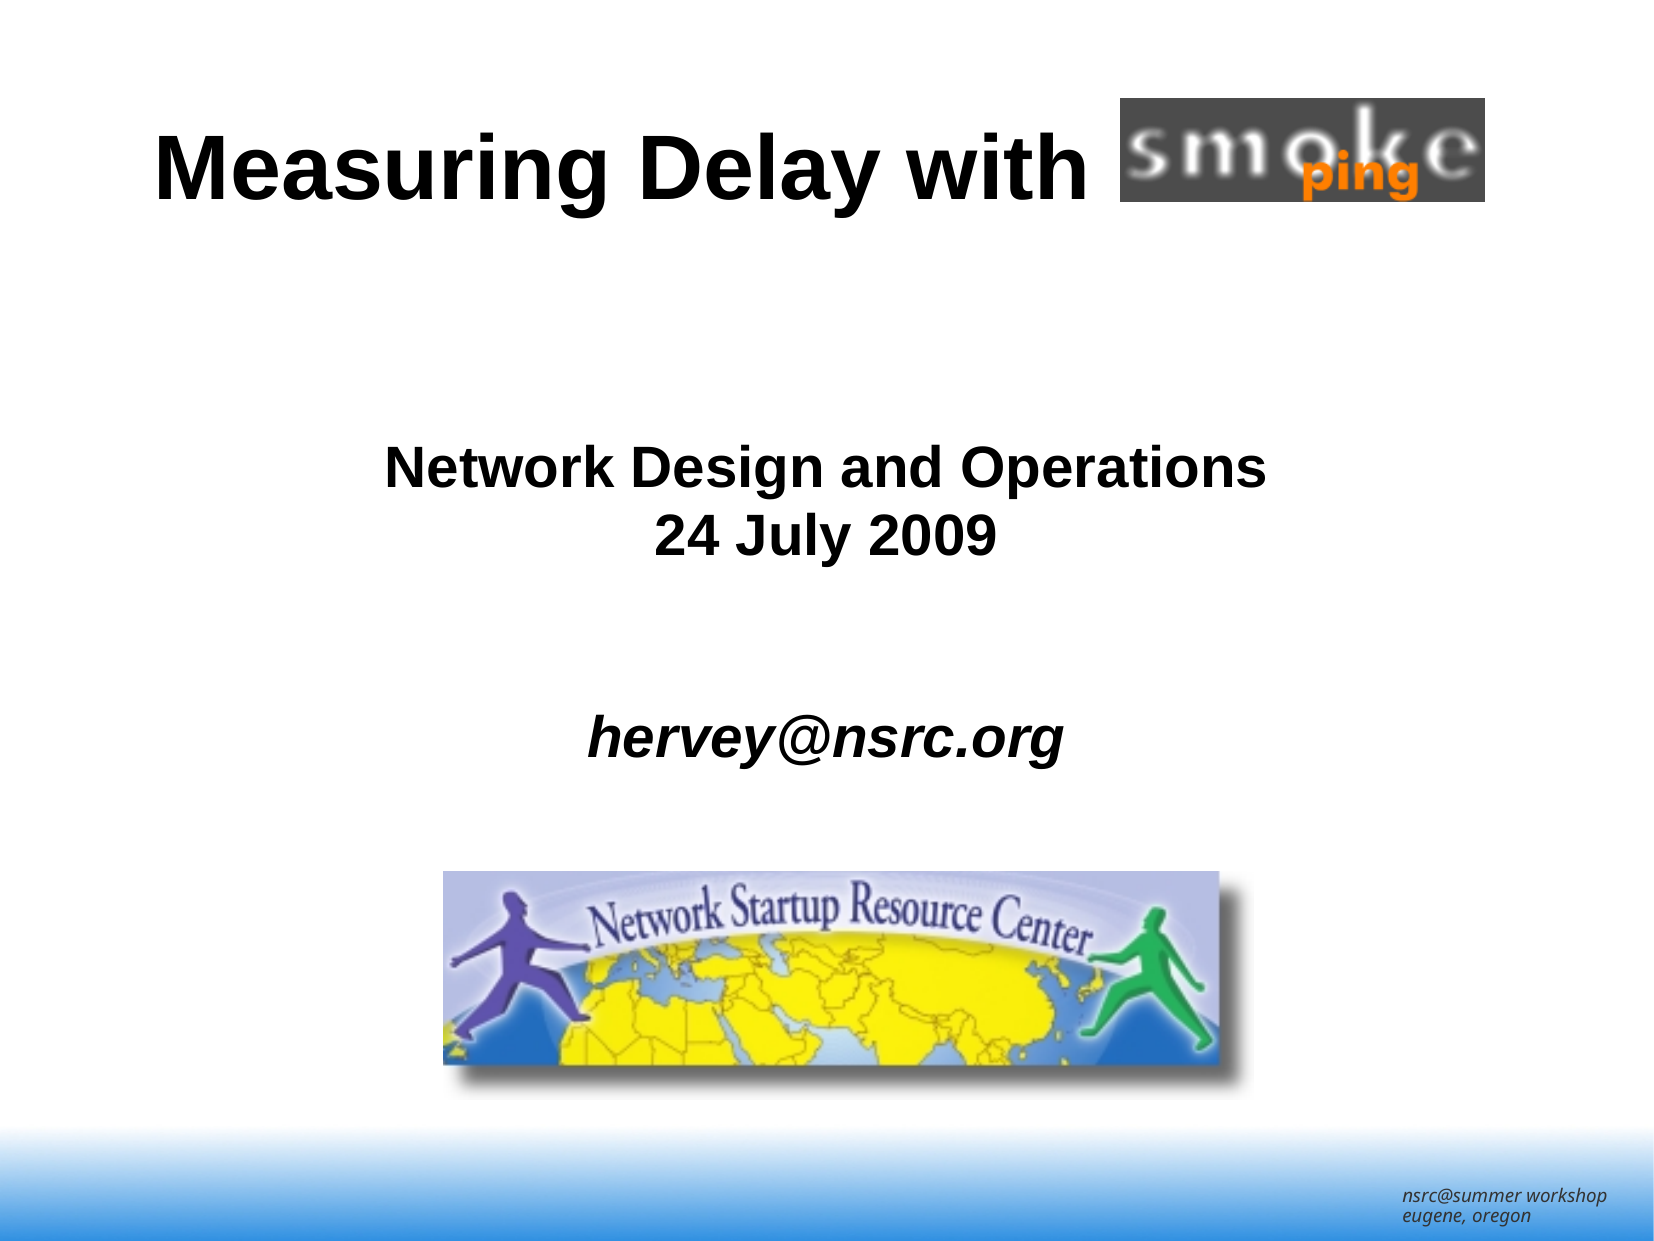

# Measuring Delay with Network Design and Operations 24 July 2009 hervey@nsrc.org